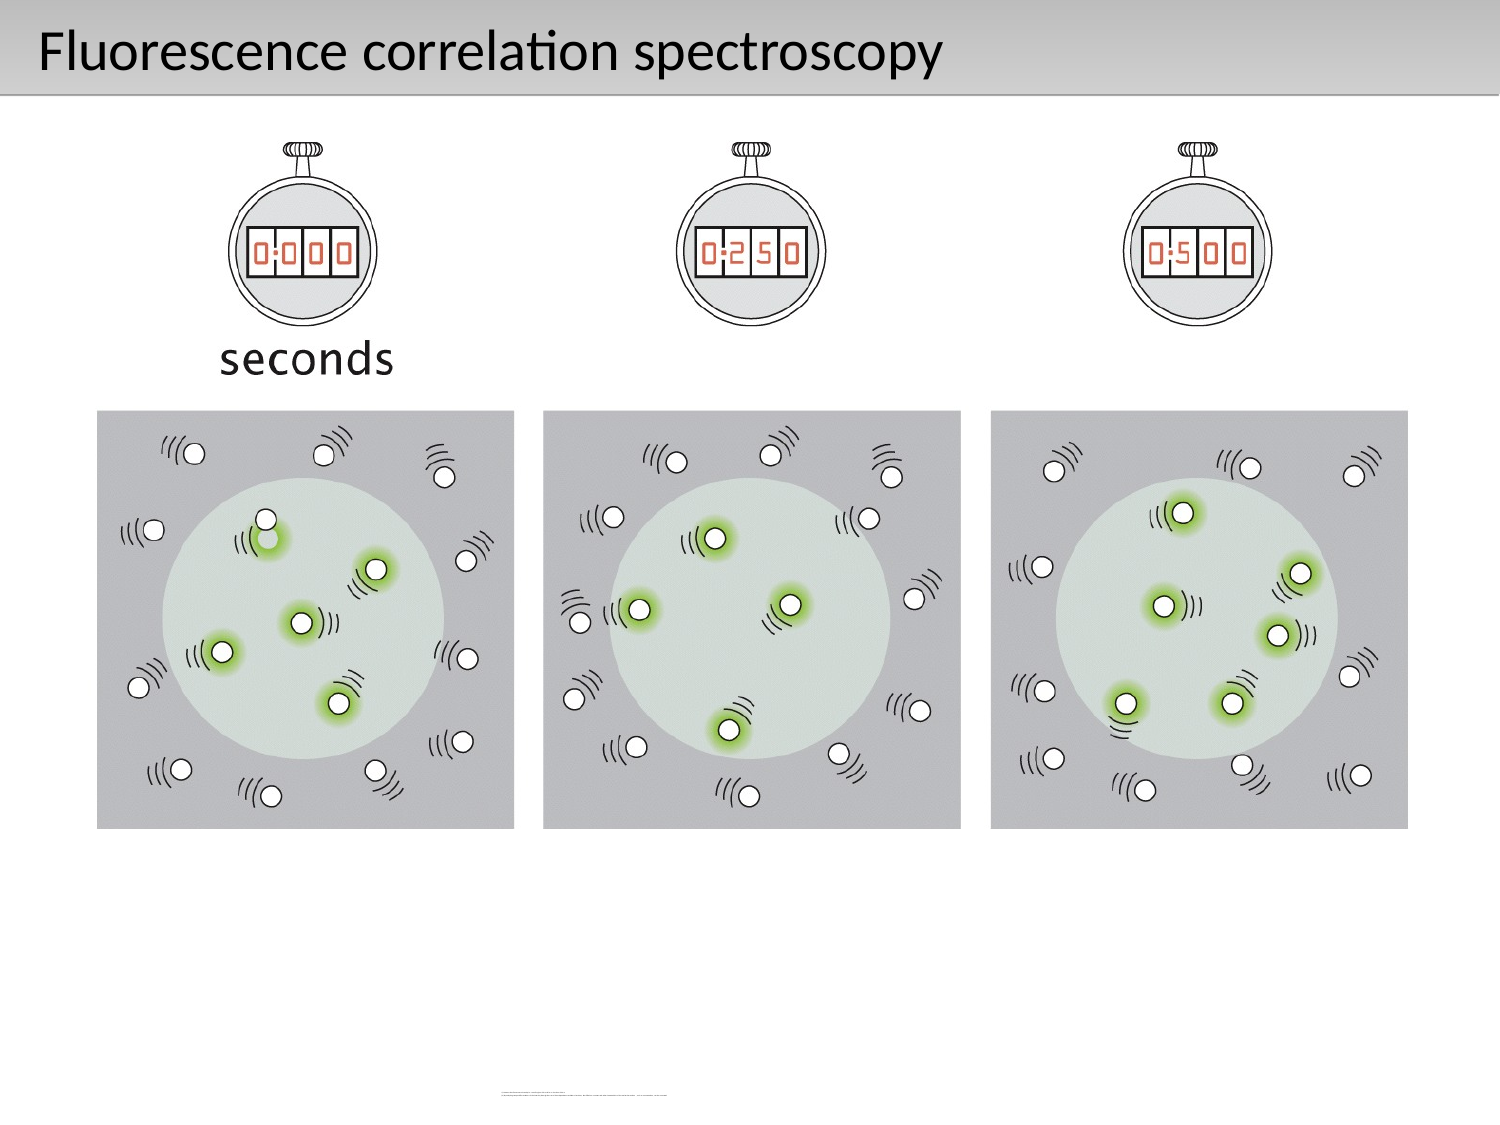

# Fluorescence correlation spectroscopy
1) Measure the fluorescence intensity in a small region of the cell as a function of time
(2) By analyzing temporal fluctuations of the intensity through the use of time-dependent correlation functions, the diffusion constant and other characteristics of the molecular motion, such as concentration, can be uncovered